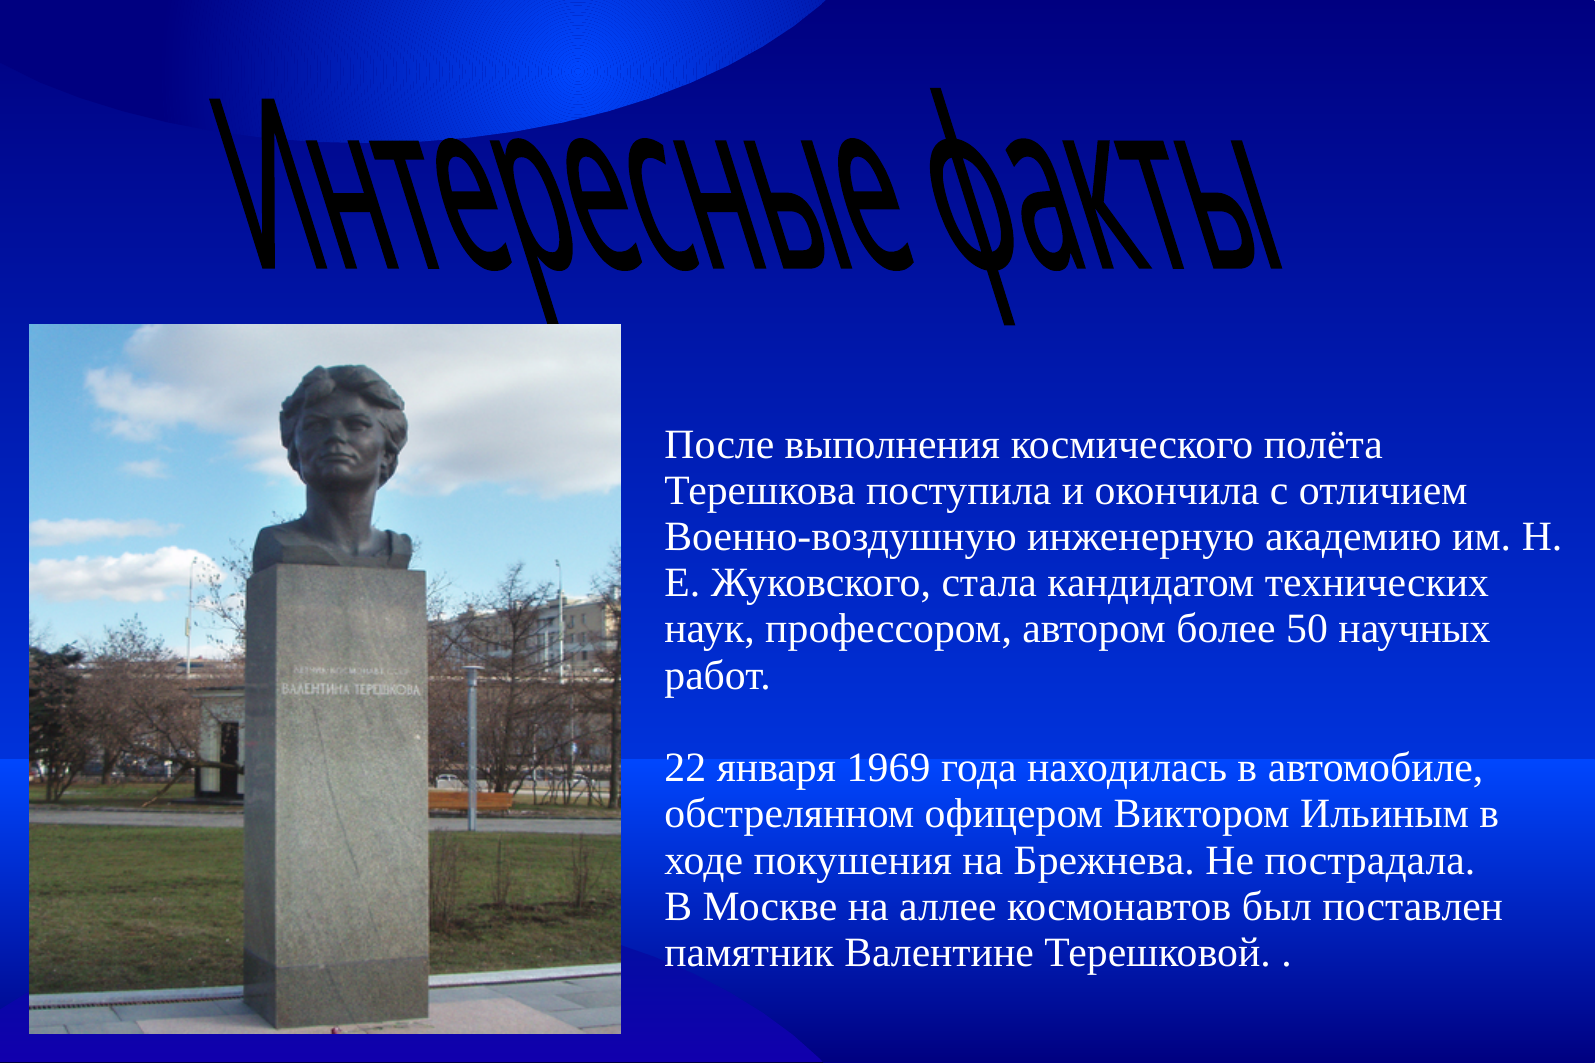

Интересные факты
После выполнения космического полёта Терешкова поступила и окончила с отличием Военно-воздушную инженерную академию им. Н. Е. Жуковского, стала кандидатом технических наук, профессором, автором более 50 научных работ.
22 января 1969 года находилась в автомобиле, обстрелянном офицером Виктором Ильиным в ходе покушения на Брежнева. Не пострадала.
В Москве на аллее космонавтов был поставлен памятник Валентине Терешковой. .